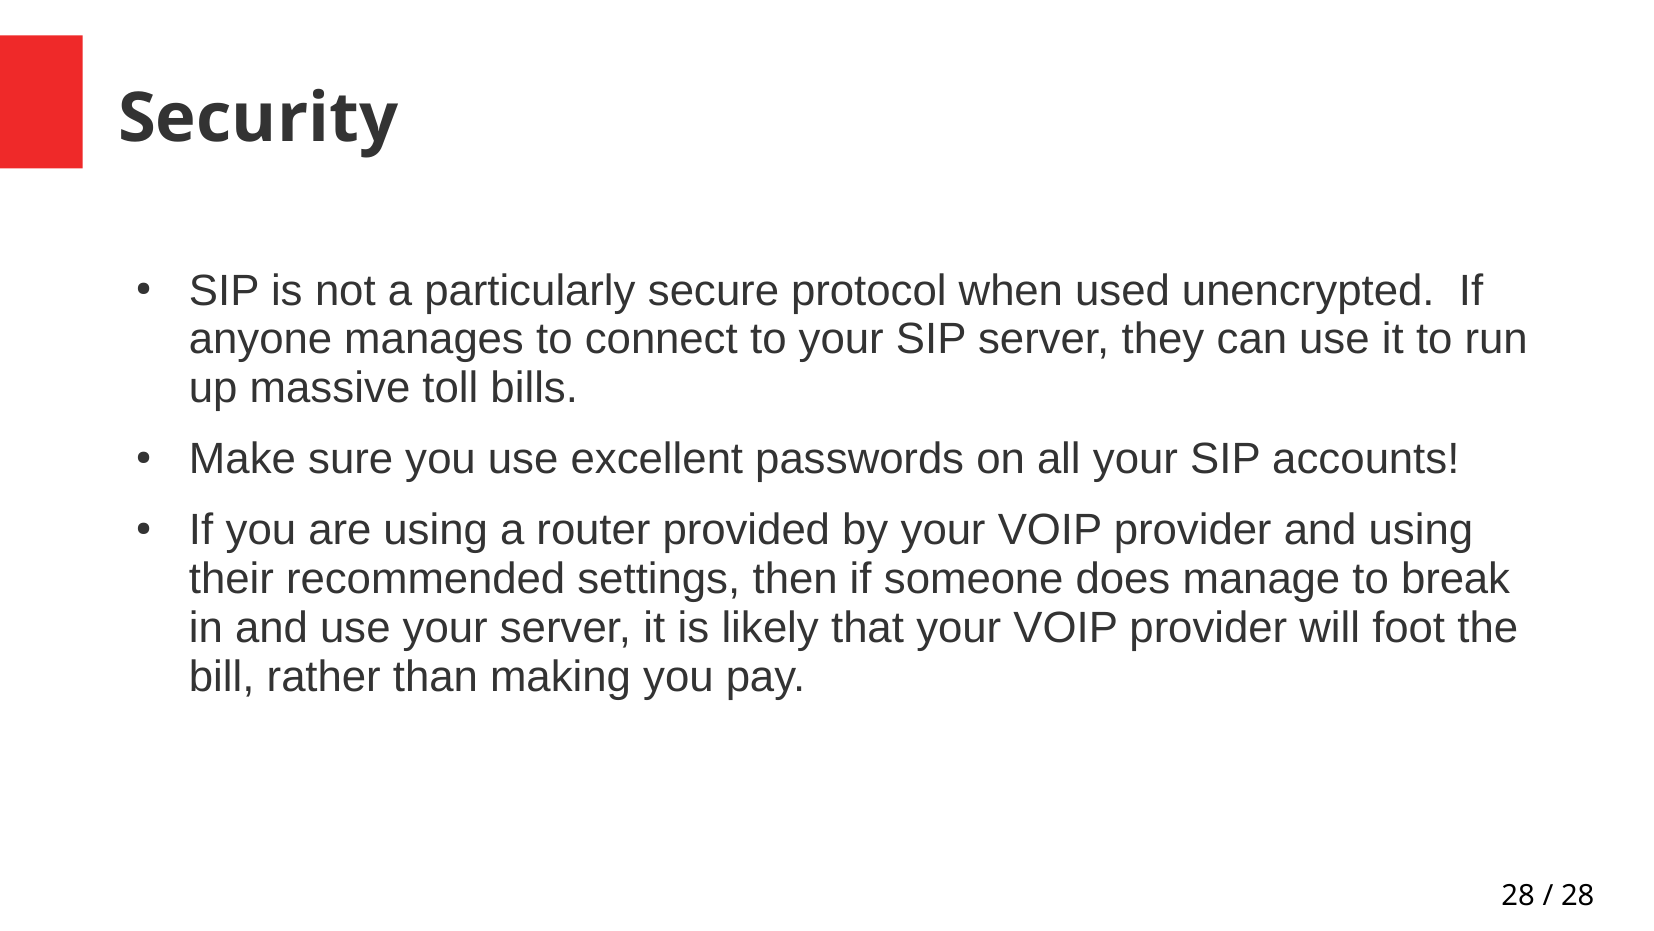

# Security
SIP is not a particularly secure protocol when used unencrypted. If anyone manages to connect to your SIP server, they can use it to run up massive toll bills.
Make sure you use excellent passwords on all your SIP accounts!
If you are using a router provided by your VOIP provider and using their recommended settings, then if someone does manage to break in and use your server, it is likely that your VOIP provider will foot the bill, rather than making you pay.
28